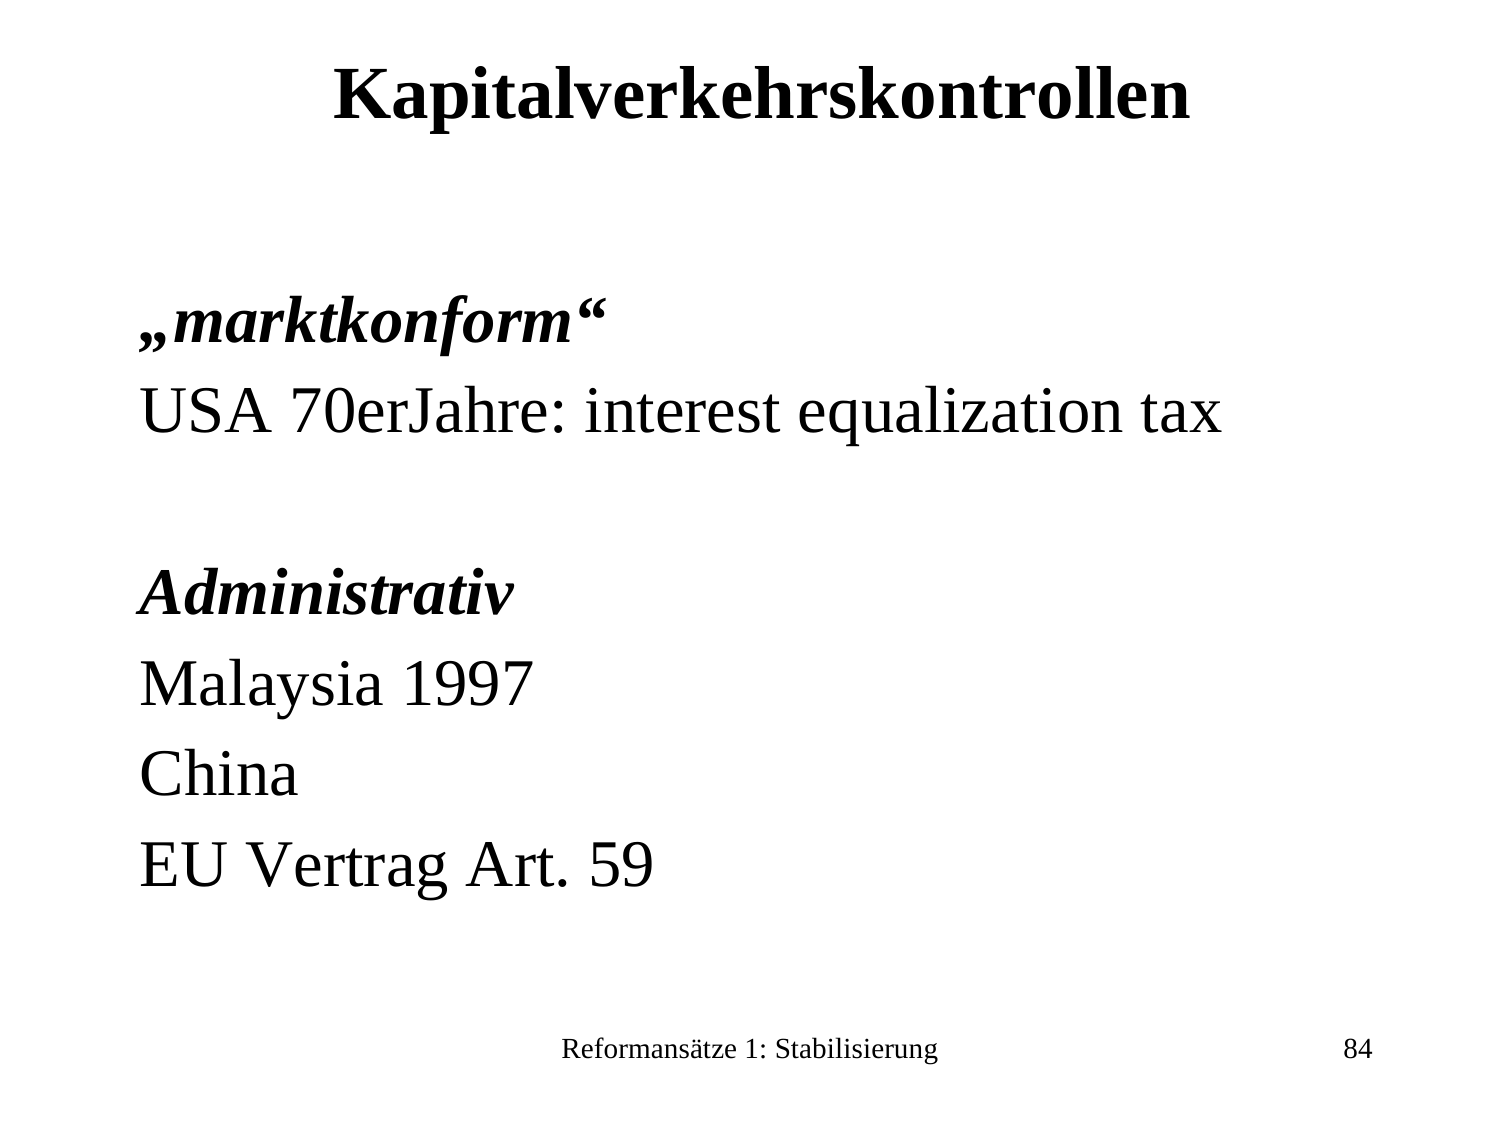

# Kapitalverkehrskontrollen
„marktkonform“
USA 70erJahre: interest equalization tax
Administrativ
Malaysia 1997
China
EU Vertrag Art. 59
Reformansätze 1: Stabilisierung
84